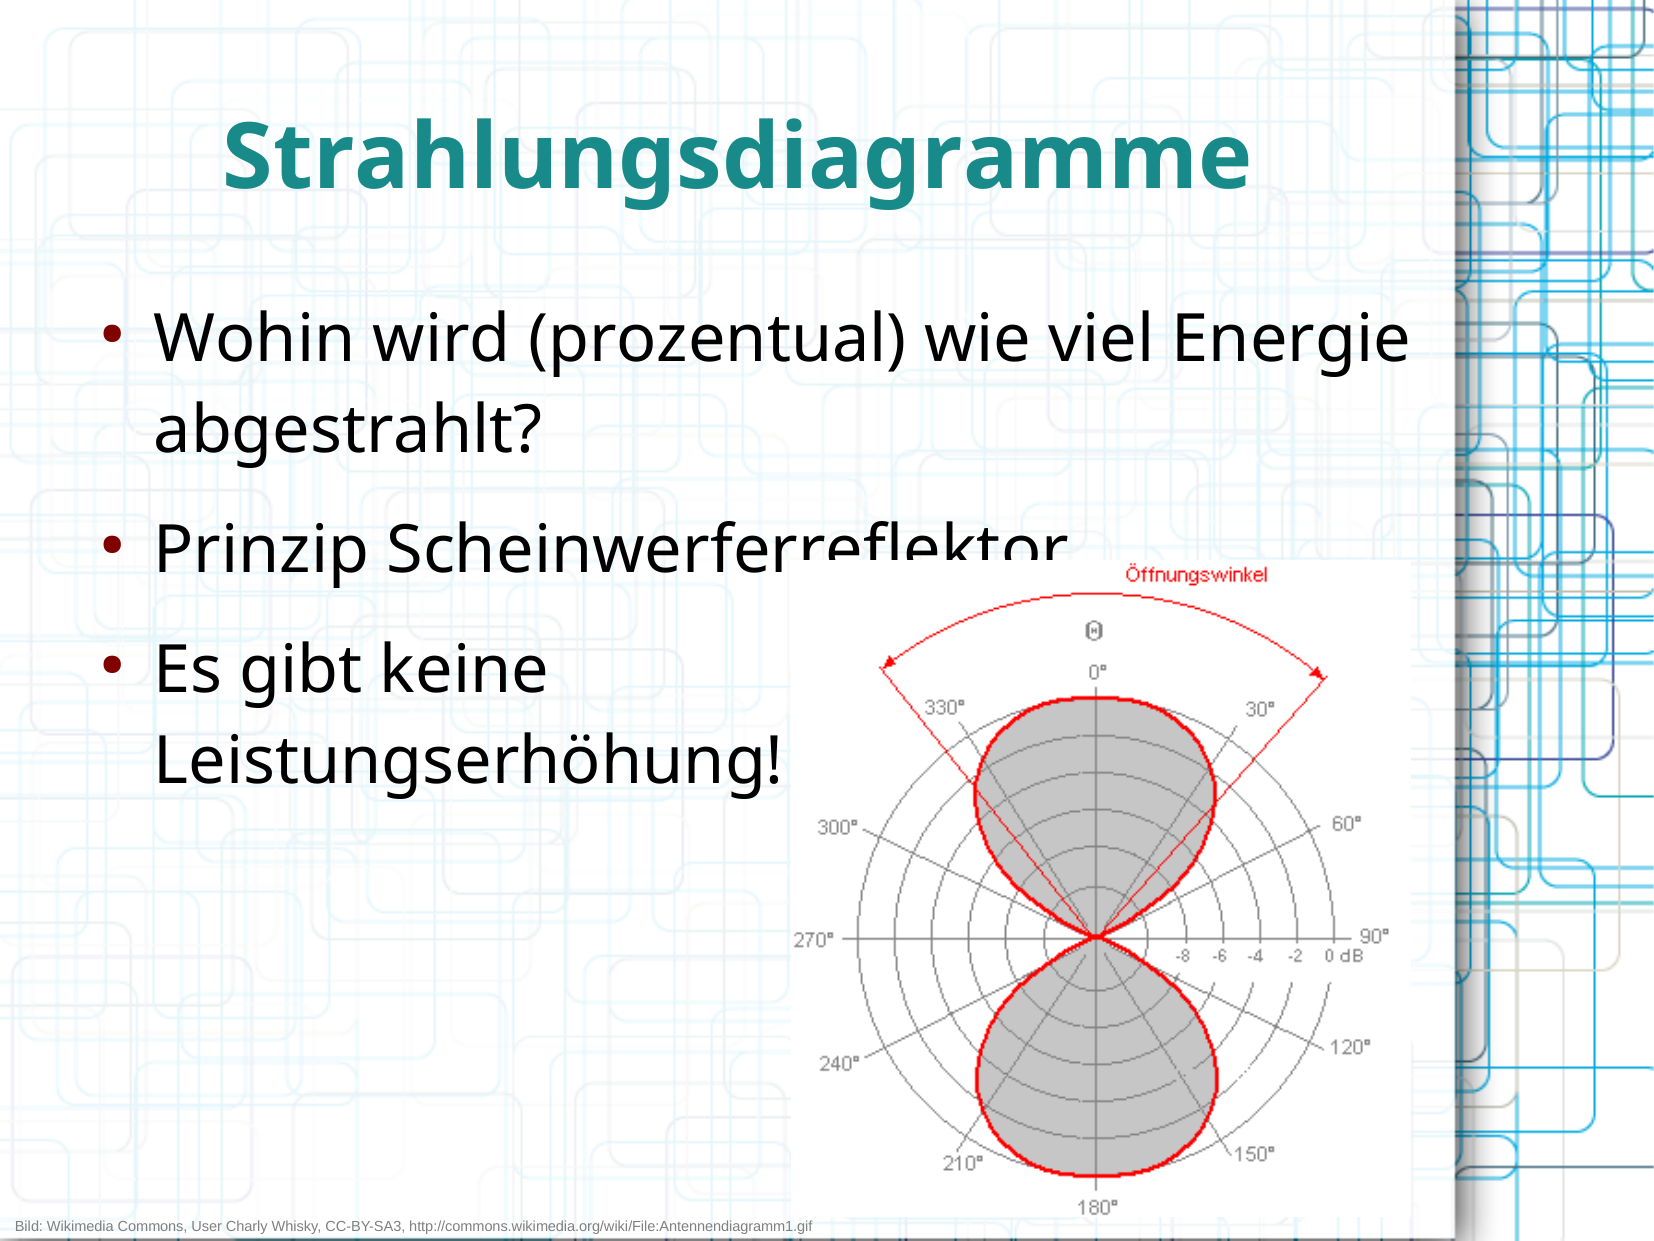

# Strahlungsdiagramme
Wohin wird (prozentual) wie viel Energie abgestrahlt?
Prinzip Scheinwerferreflektor
Es gibt keine
Leistungserhöhung!
Bild: Wikimedia Commons, User Charly Whisky, CC-BY-SA3, http://commons.wikimedia.org/wiki/File:Antennendiagramm1.gif